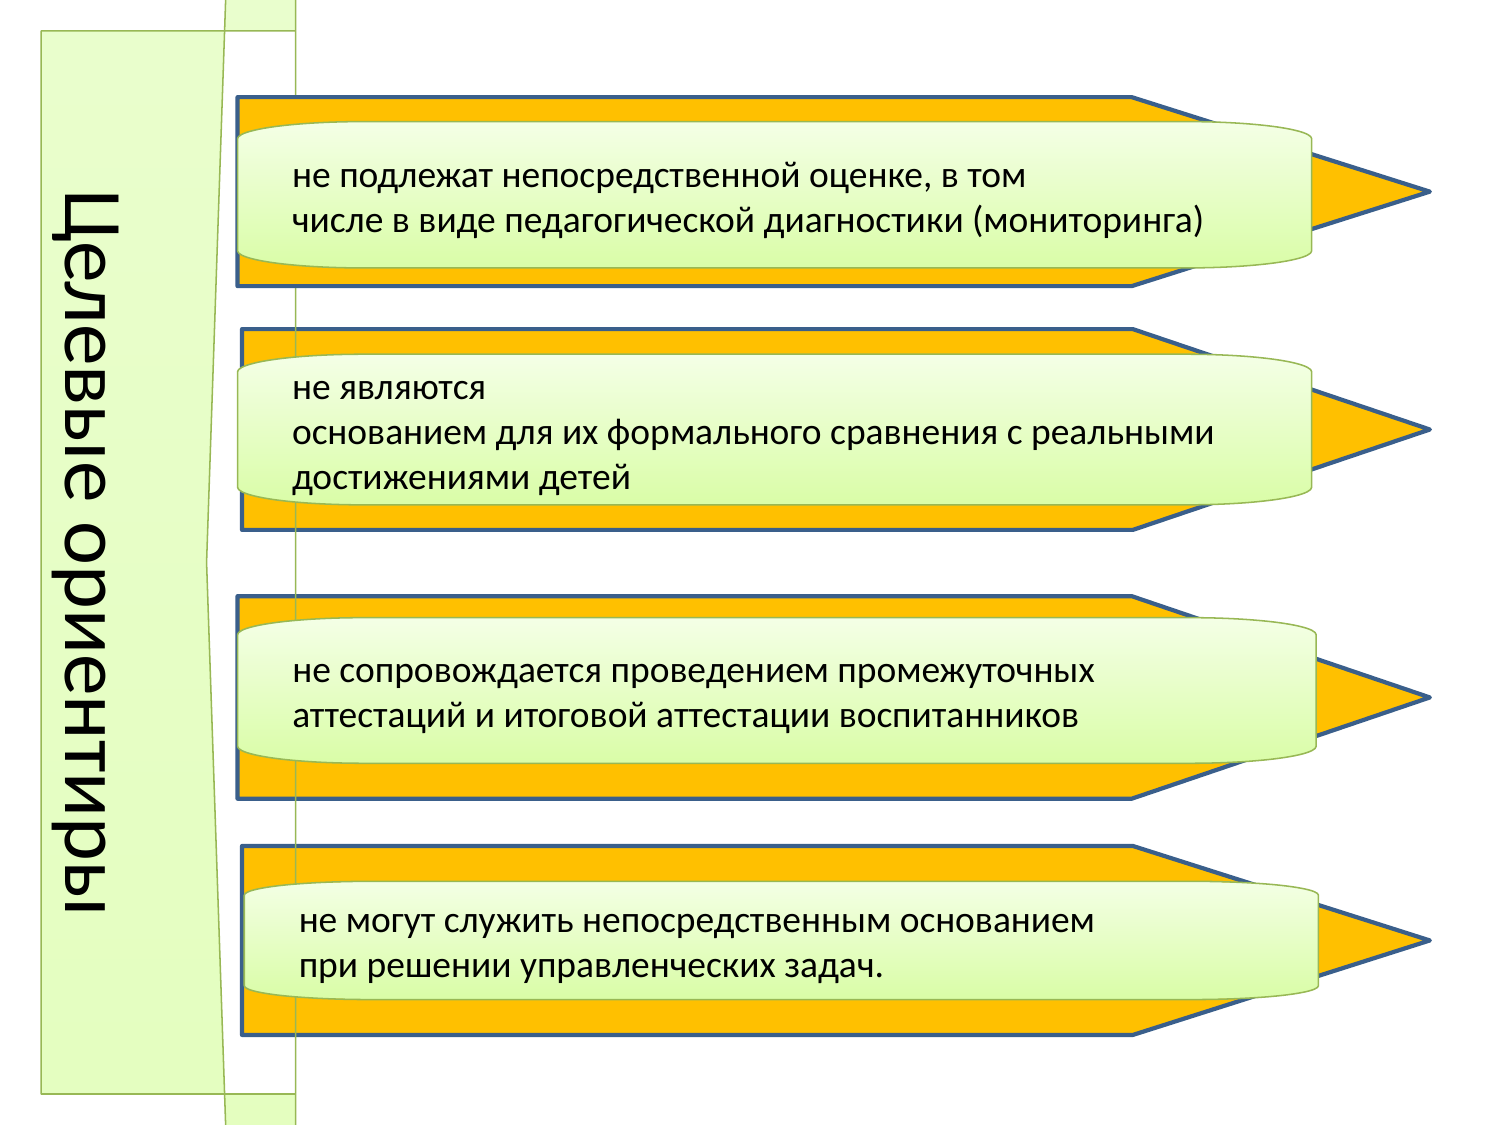

Целевые ориентиры
не подлежат непосредственной оценке, в том
числе в виде педагогической диагностики (мониторинга)
не являются
основанием для их формального сравнения с реальными достижениями детей
не сопровождается проведением промежуточных
аттестаций и итоговой аттестации воспитанников
не могут служить непосредственным основанием
при решении управленческих задач.